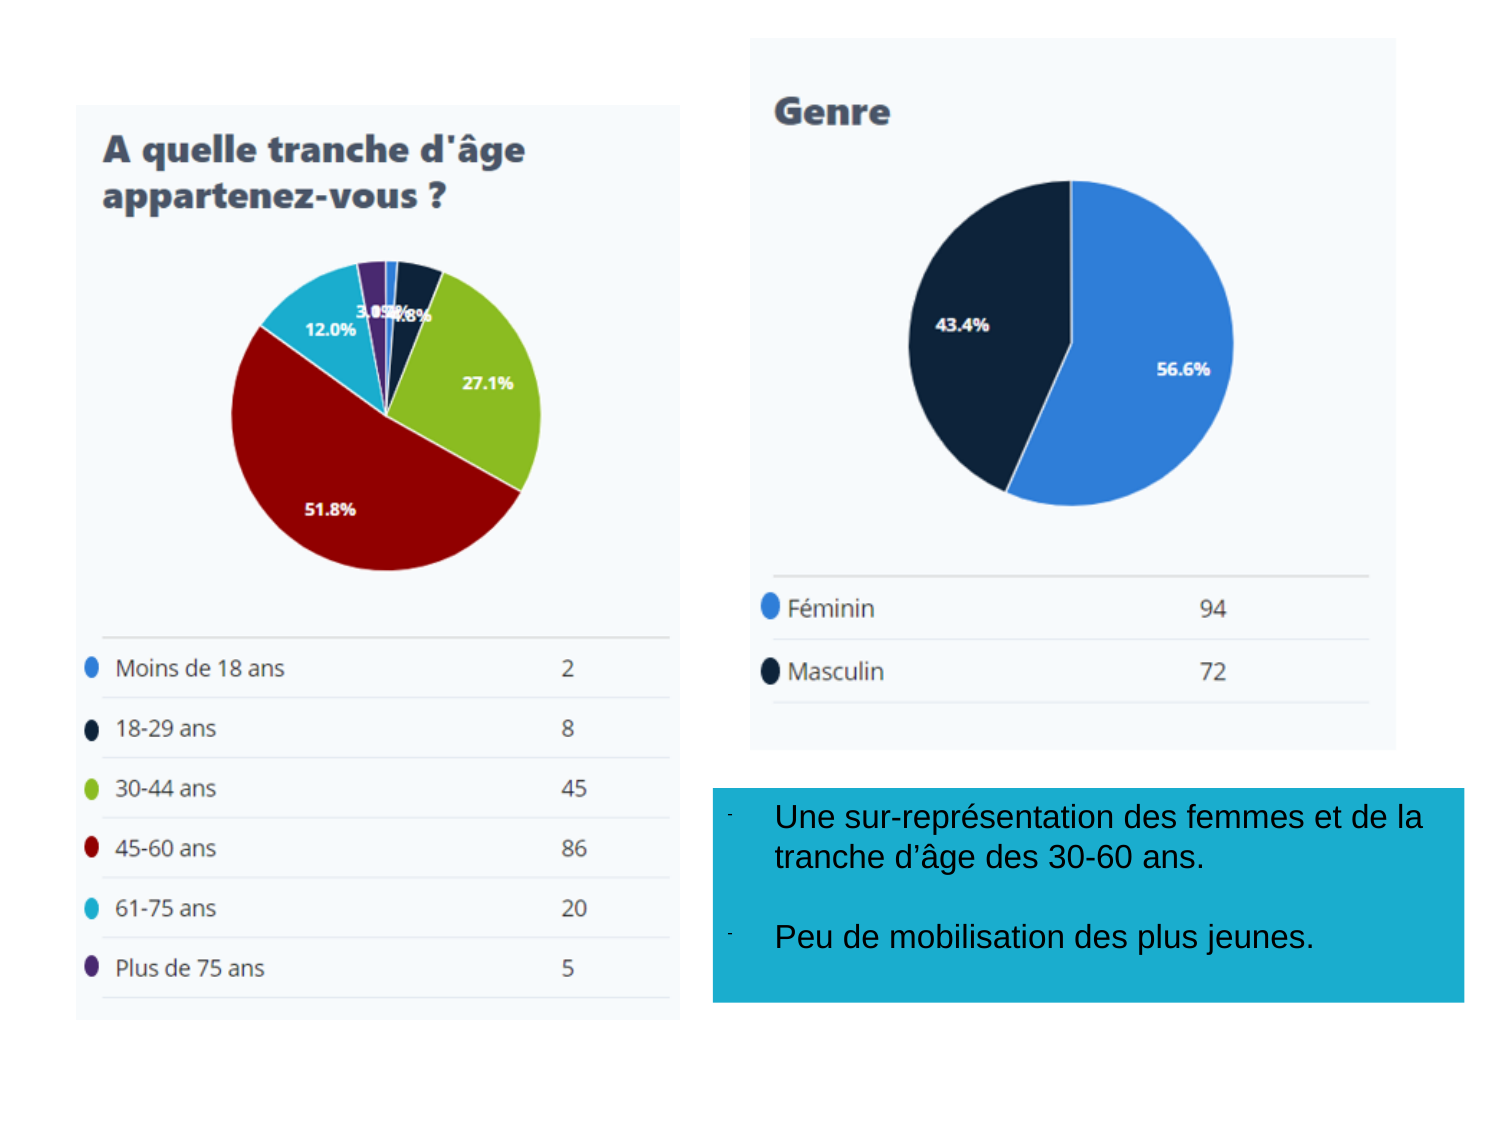

Une sur-représentation des femmes et de la tranche d’âge des 30-60 ans.
Peu de mobilisation des plus jeunes.